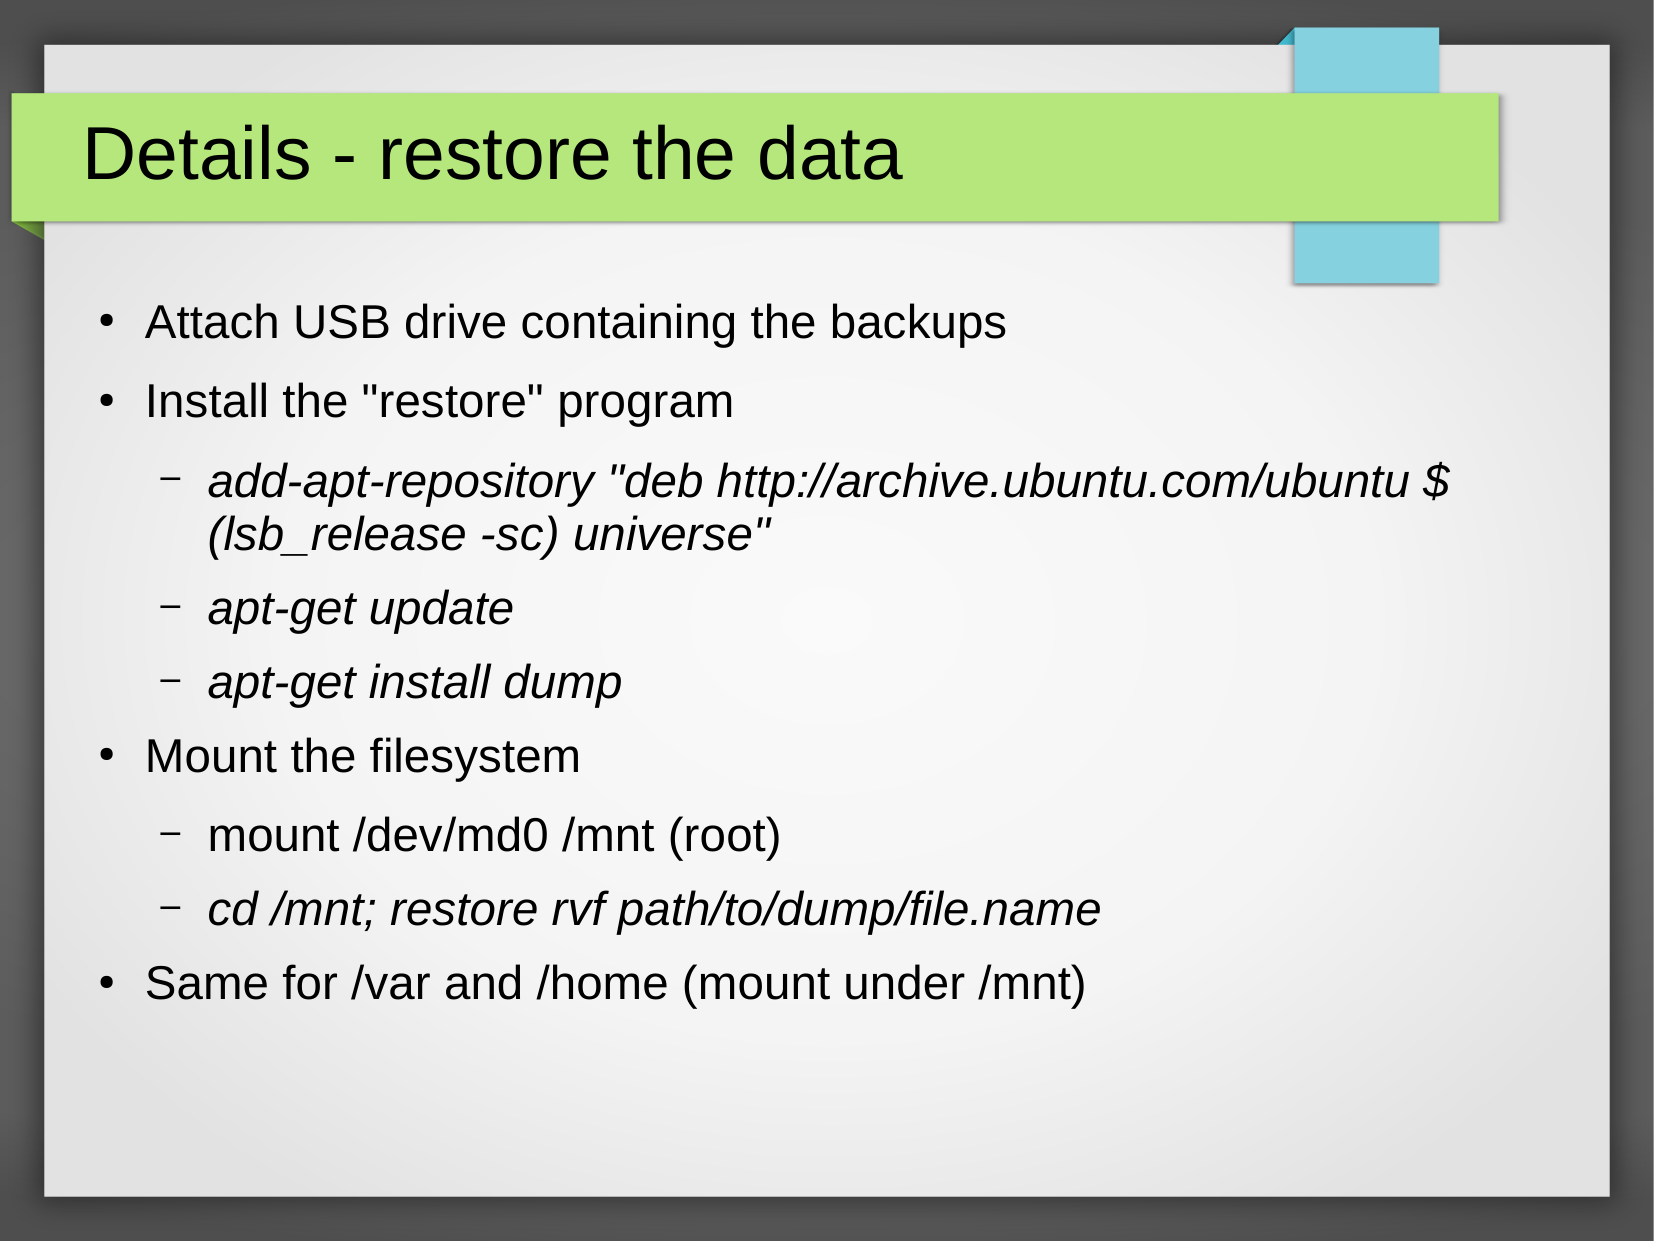

# Details - restore the data
Attach USB drive containing the backups
Install the "restore" program
add-apt-repository "deb http://archive.ubuntu.com/ubuntu $(lsb_release -sc) universe"
apt-get update
apt-get install dump
Mount the filesystem
mount /dev/md0 /mnt (root)
cd /mnt; restore rvf path/to/dump/file.name
Same for /var and /home (mount under /mnt)